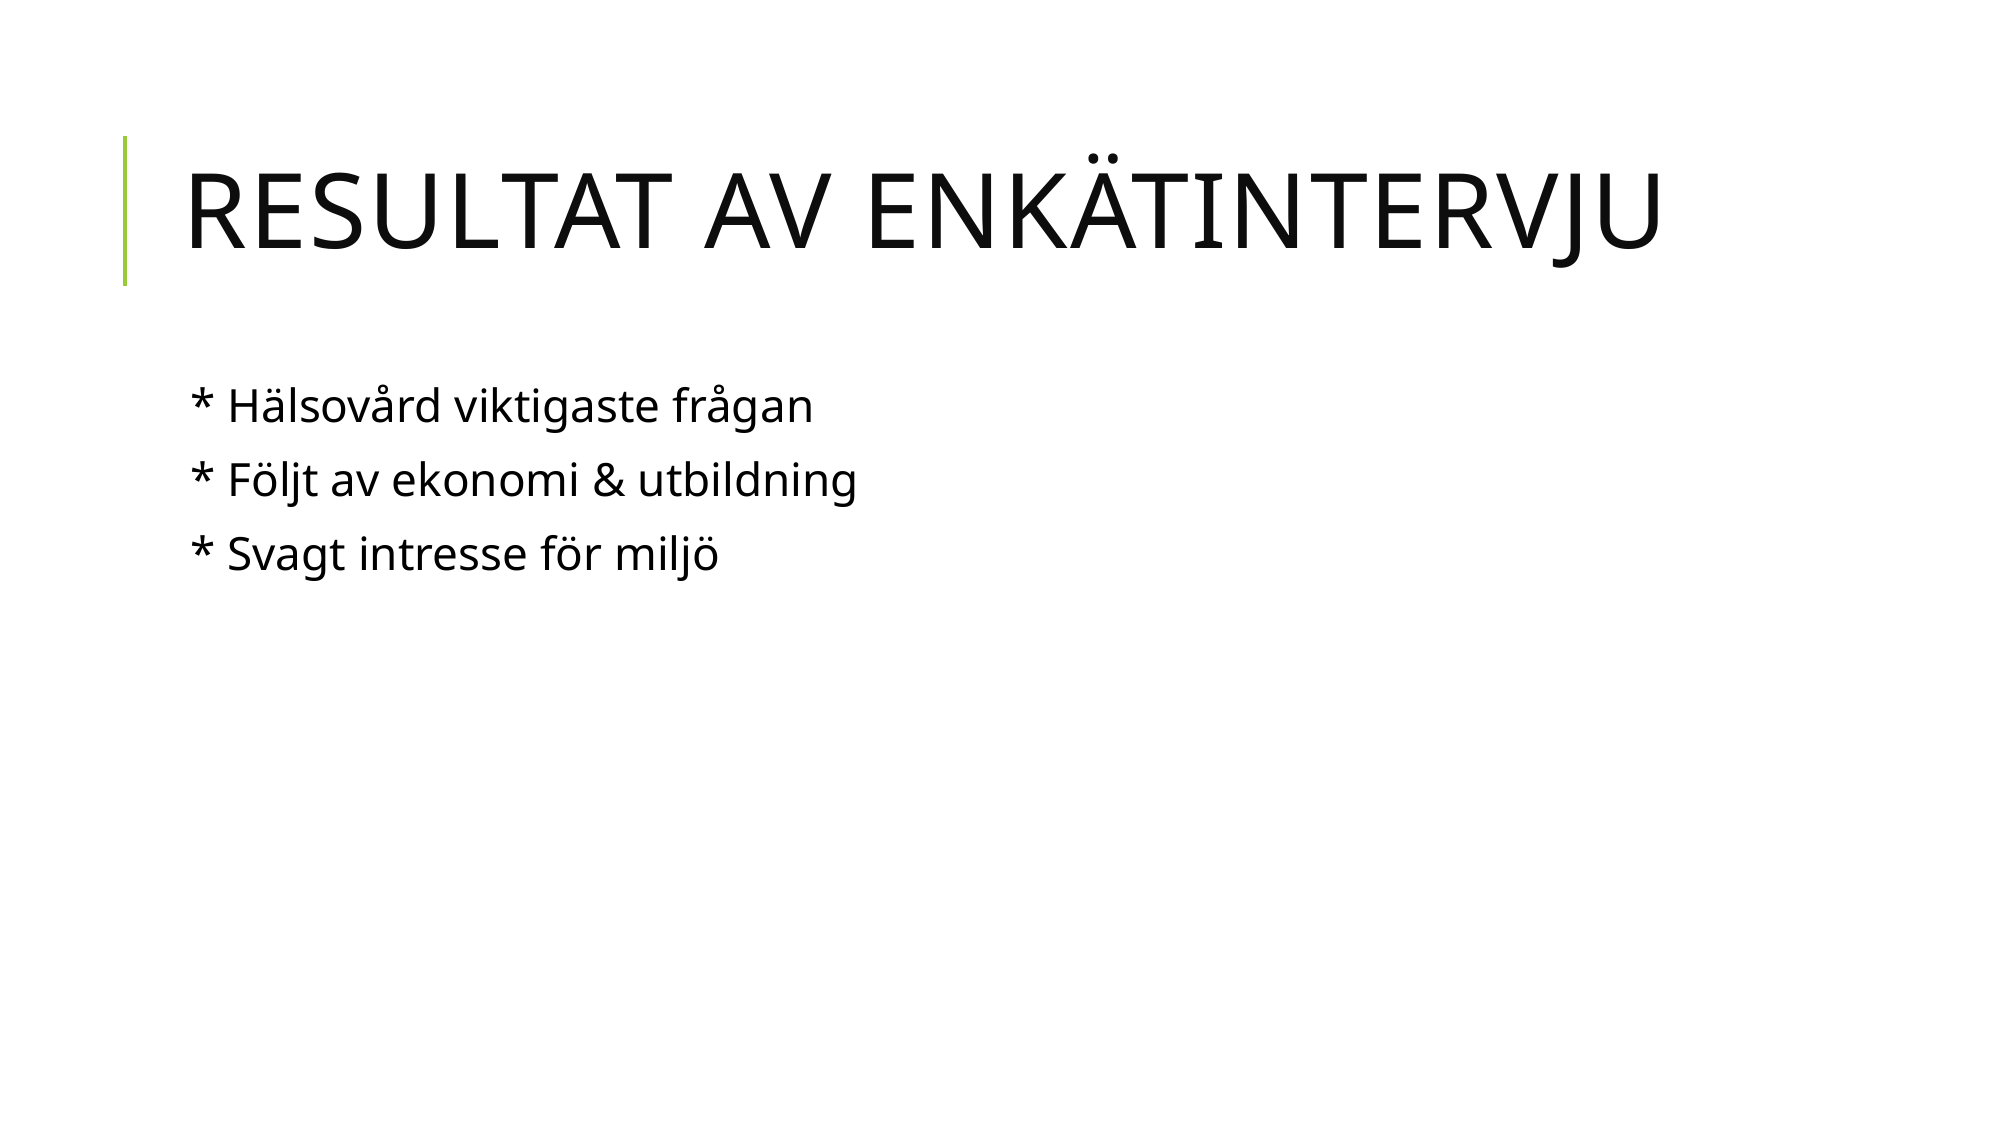

# Resultat av enkätintervju
* Hälsovård viktigaste frågan
* Följt av ekonomi & utbildning
* Svagt intresse för miljö